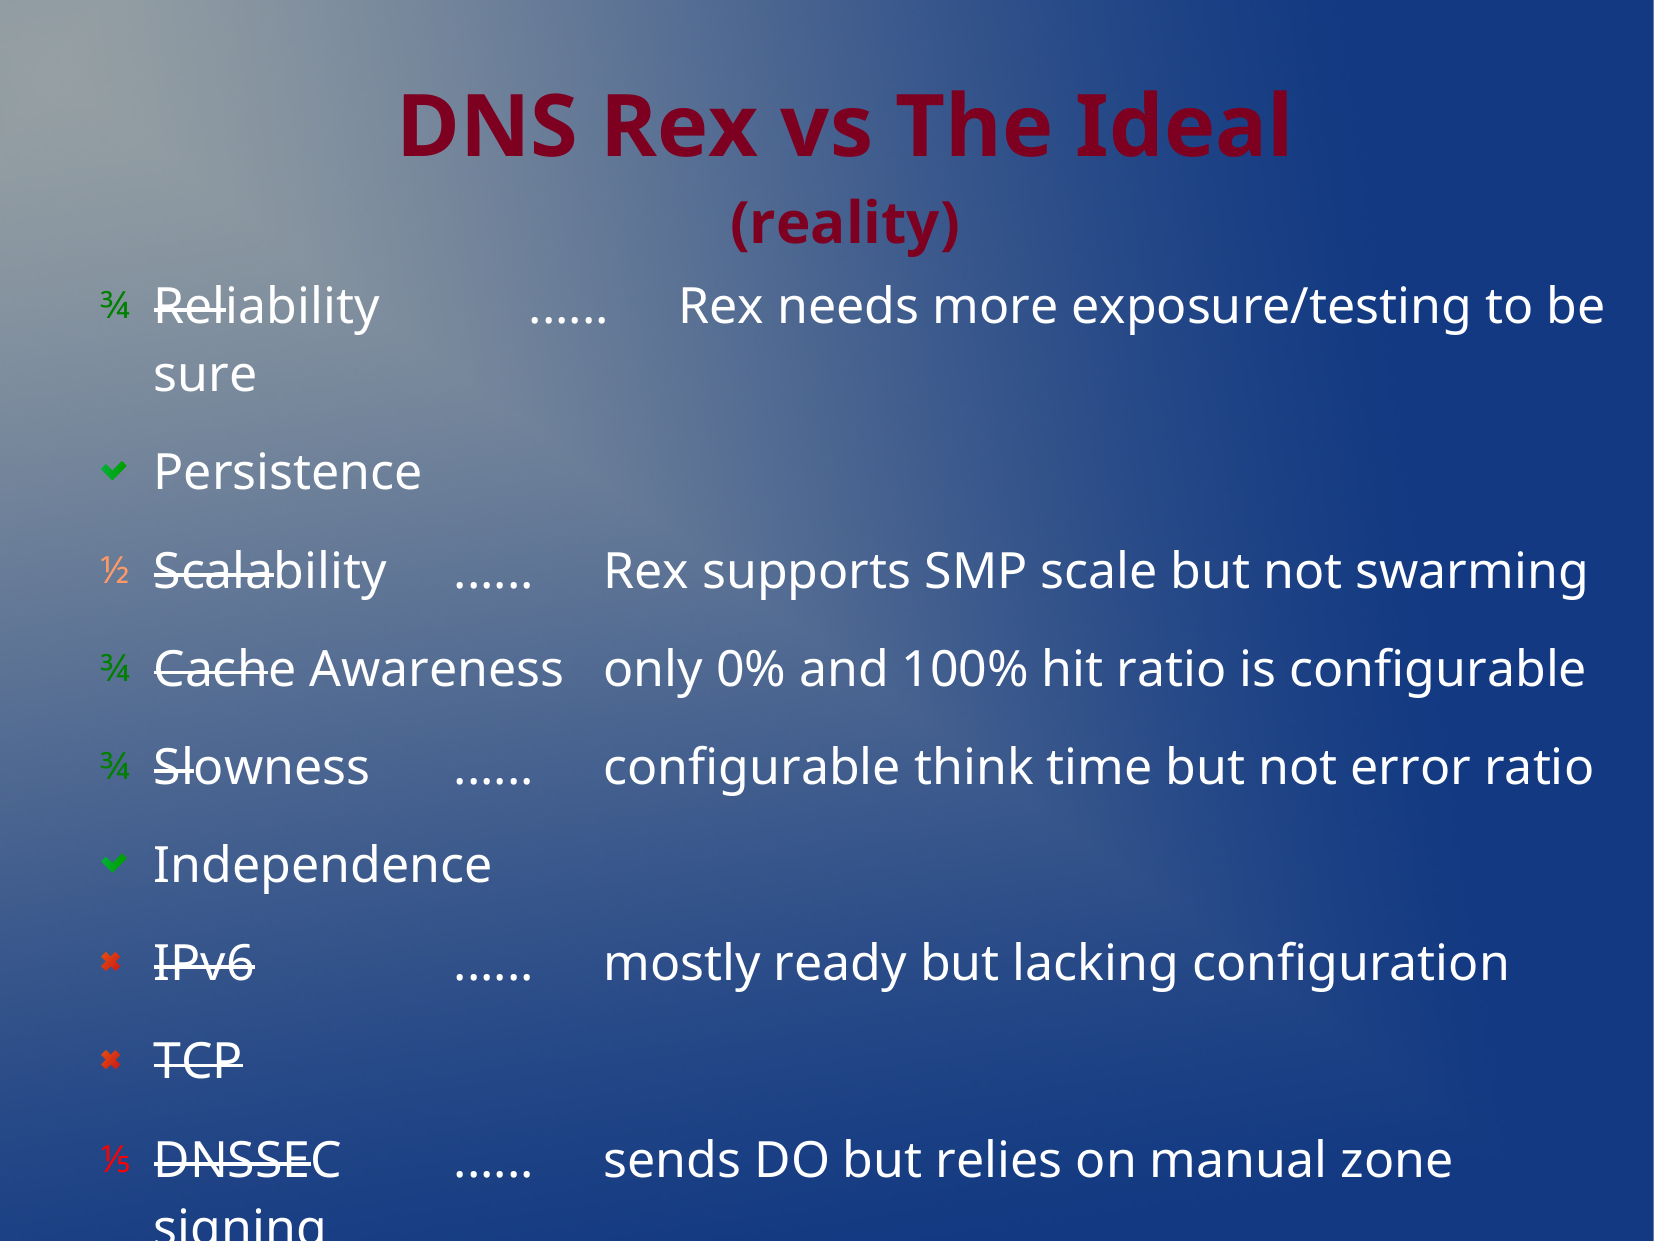

DNS Rex vs The Ideal
(actual)
DNS Rex vs The Ideal
(reality)
# Reliability		......	Rex needs more exposure/testing to be sure
Persistence
Scalability	......	Rex supports SMP scale but not swarming
Cache Awareness	only 0% and 100% hit ratio is configurable
Slowness		......	configurable think time but not error ratio
Independence
IPv6			......	mostly ready but lacking configuration
TCP
DNSSEC		......	sends DO but relies on manual zone signing
Ease of use	......	Rex has config file, detects overload, but ...